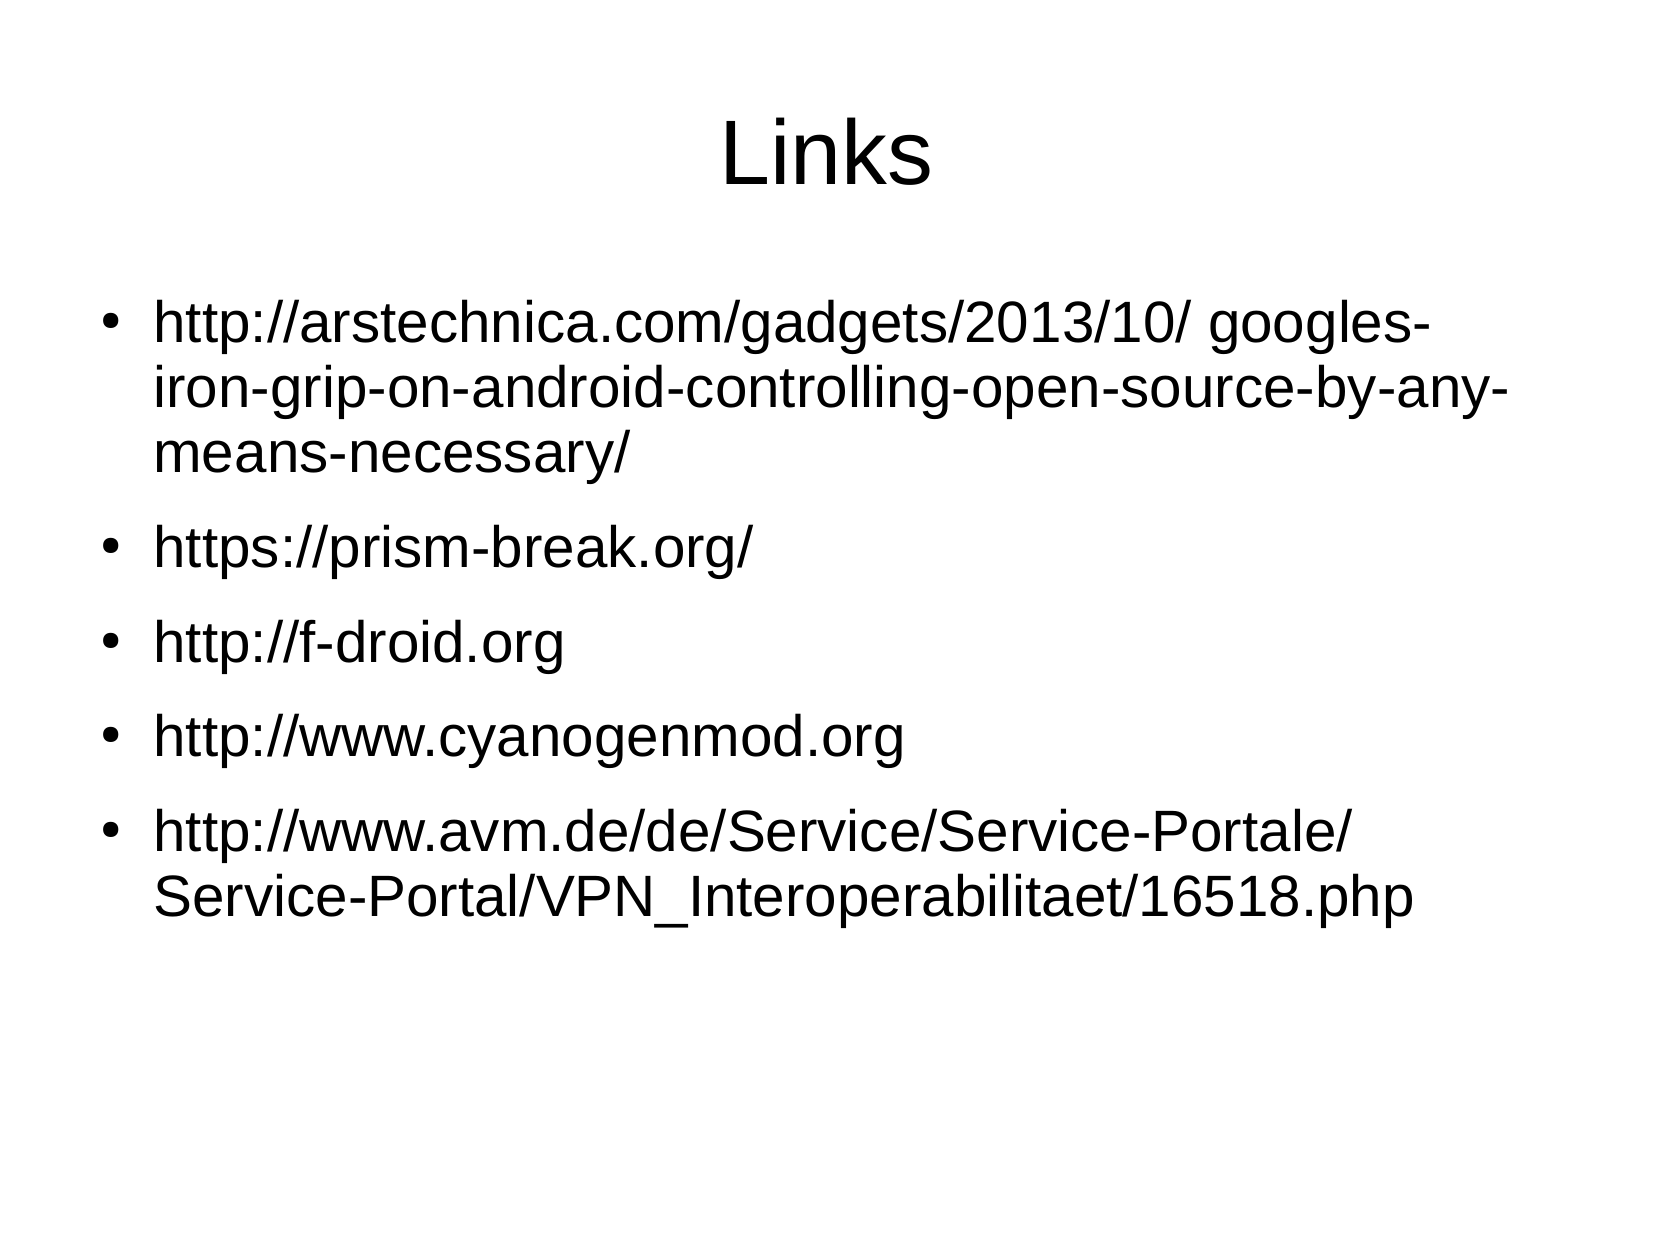

# Links
http://arstechnica.com/gadgets/2013/10/ googles-iron-grip-on-android-controlling-open-source-by-any-means-necessary/
https://prism-break.org/
http://f-droid.org
http://www.cyanogenmod.org
http://www.avm.de/de/Service/Service-Portale/Service-Portal/VPN_Interoperabilitaet/16518.php